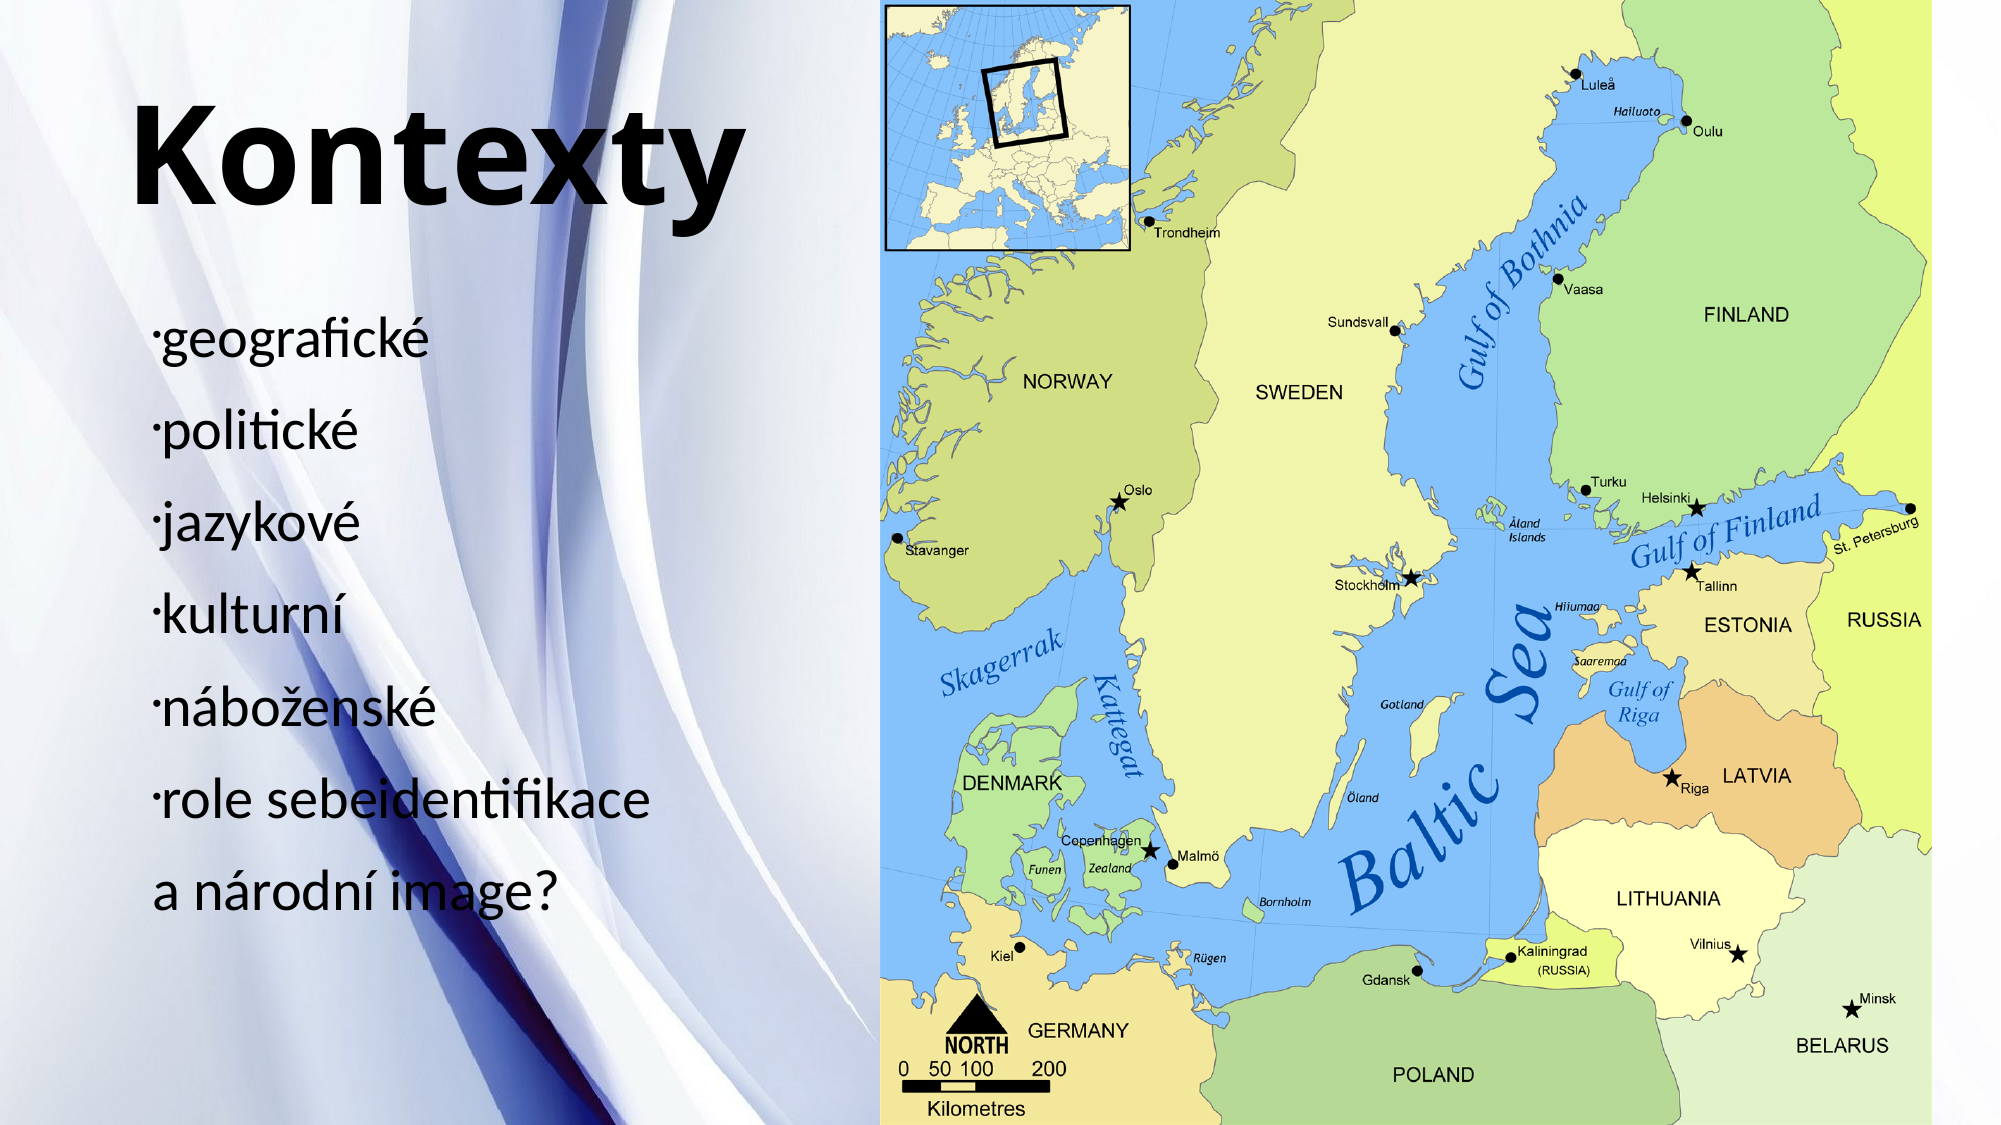

# Kontexty
geografické
politické
jazykové
kulturní
náboženské
role sebeidentifikace
a národní image?